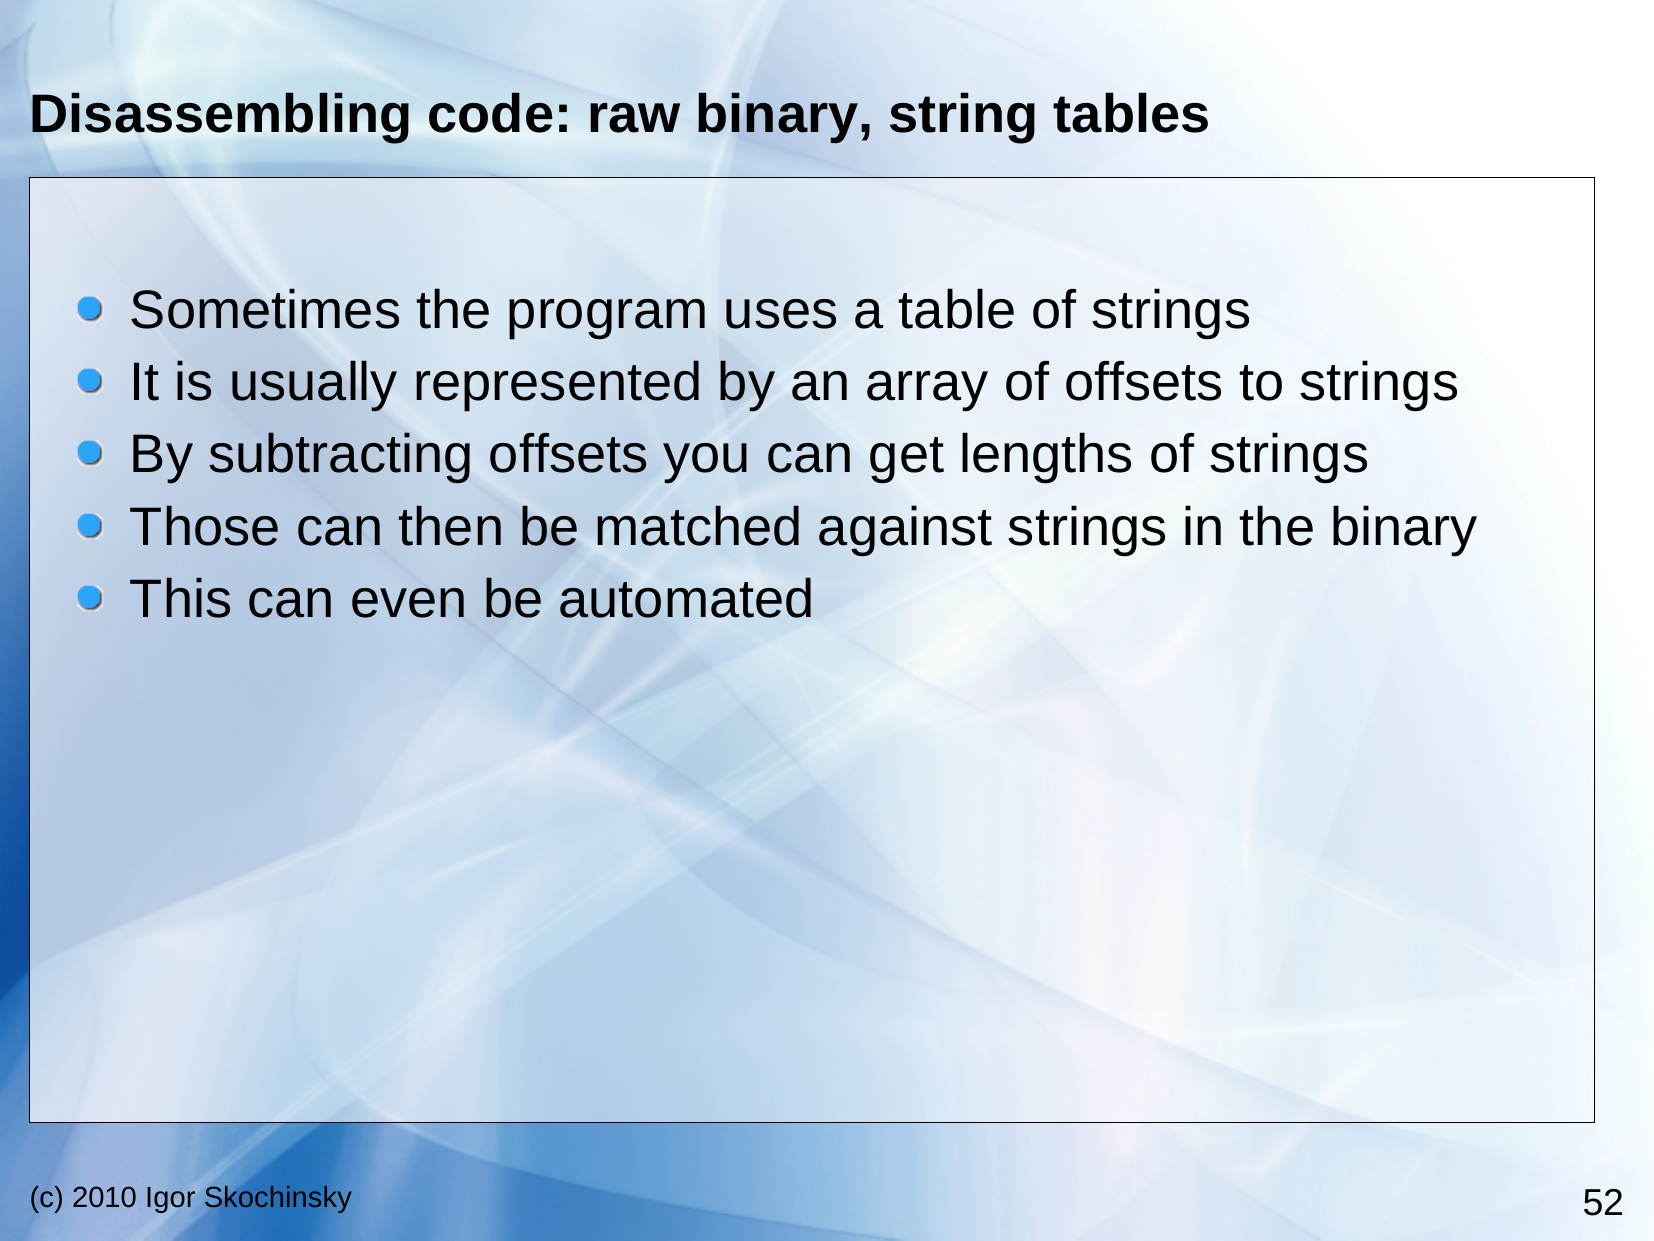

# Disassembling code: raw binary, string tables
Sometimes the program uses a table of strings
It is usually represented by an array of offsets to strings
By subtracting offsets you can get lengths of strings
Those can then be matched against strings in the binary
This can even be automated
(c) 2010 Igor Skochinsky
52